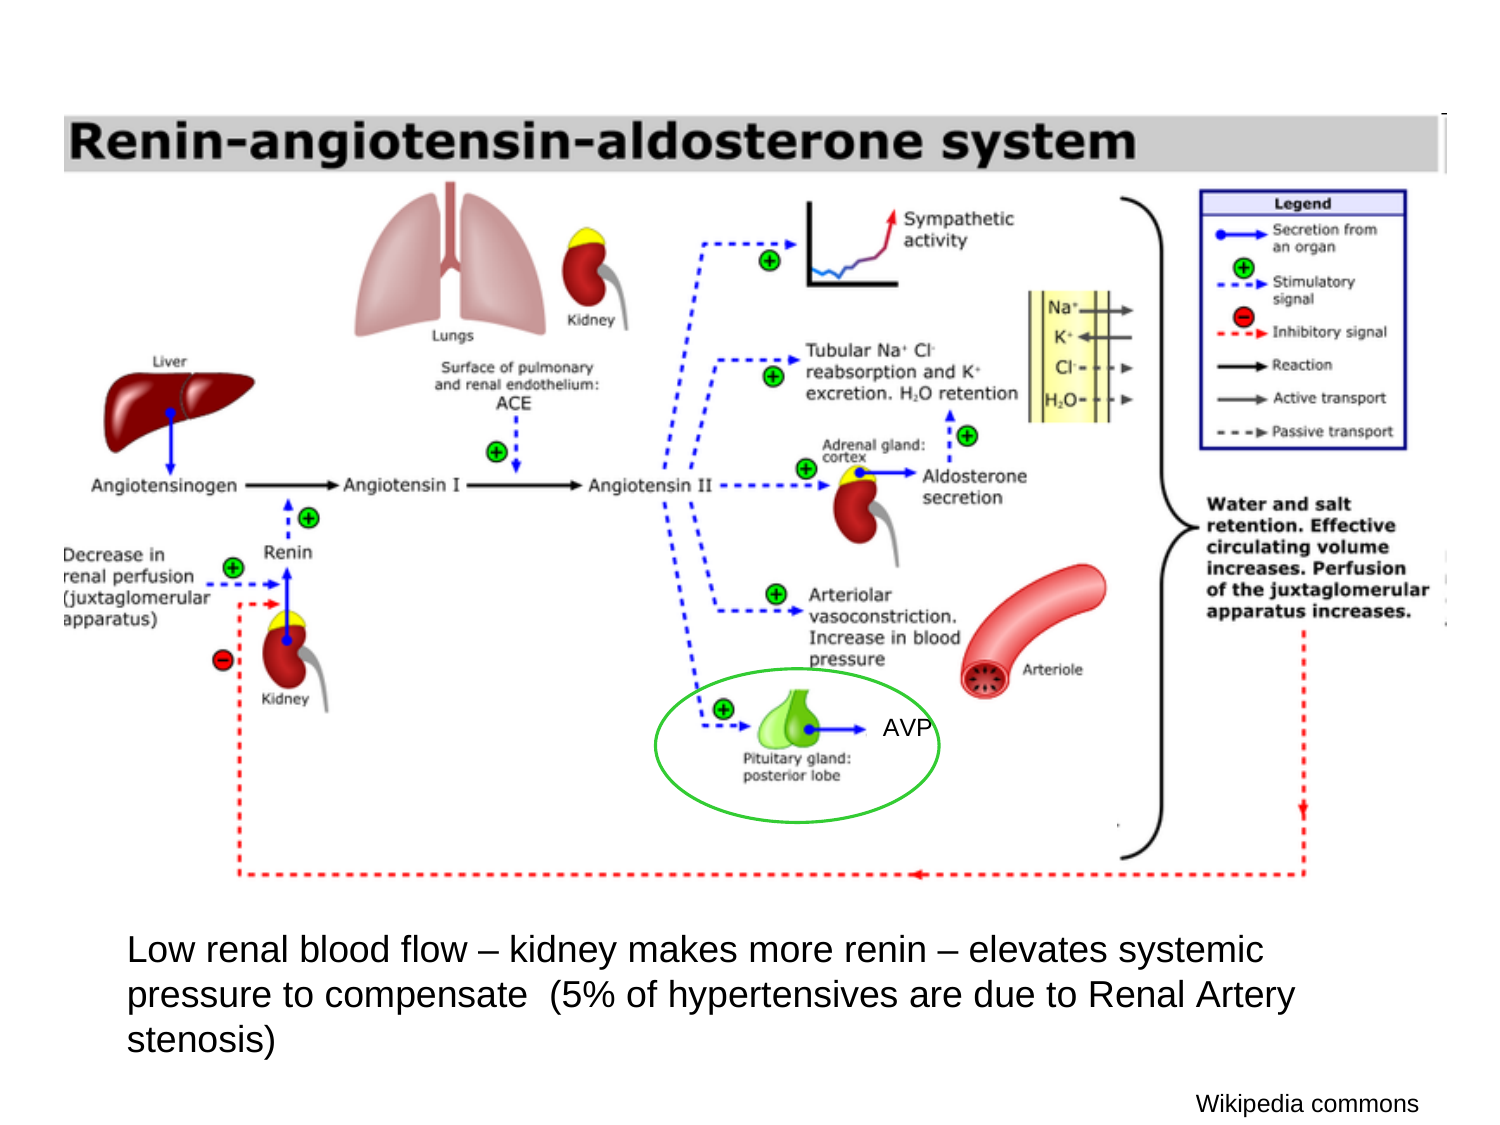

AVP
Low renal blood flow – kidney makes more renin – elevates systemic pressure to compensate (5% of hypertensives are due to Renal Artery stenosis)
Wikipedia commons